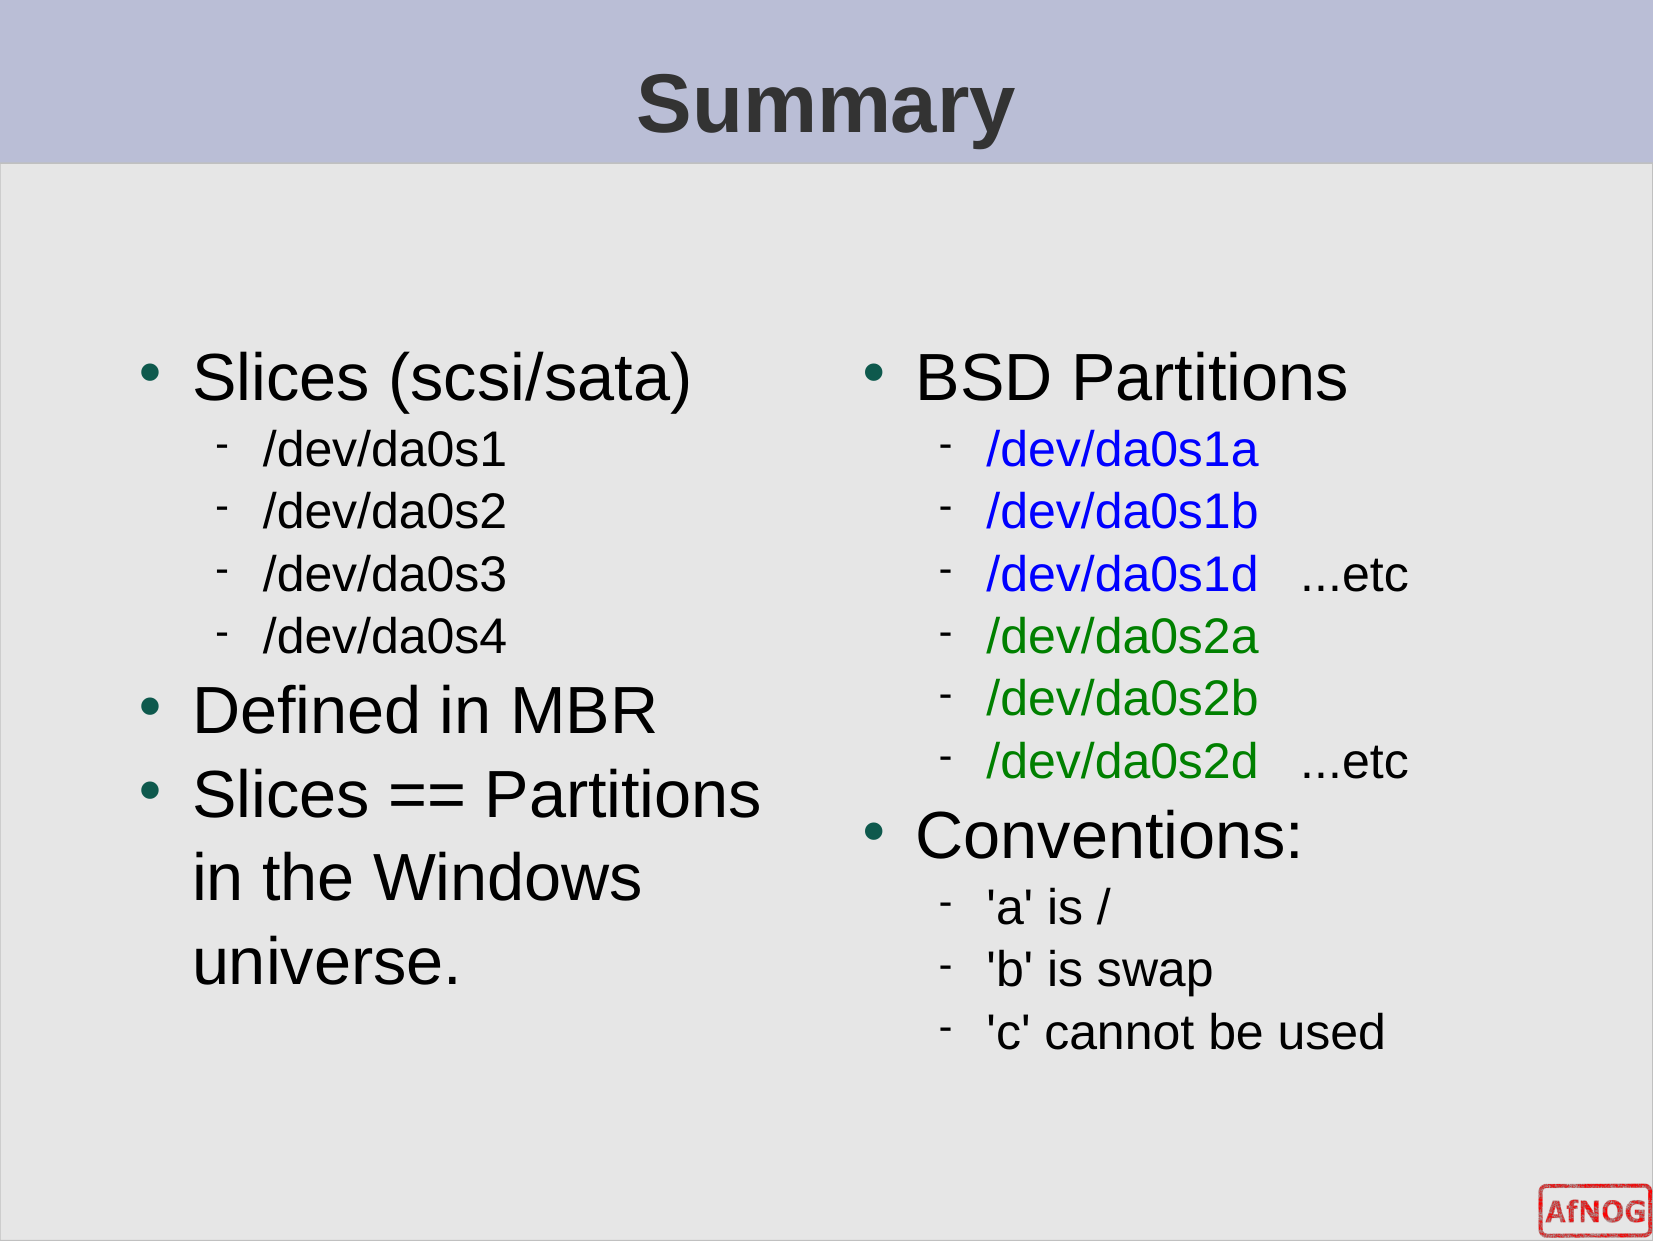

# Summary
Slices (scsi/sata)
/dev/da0s1
/dev/da0s2
/dev/da0s3
/dev/da0s4
Defined in MBR
Slices == Partitions in the Windows universe.
BSD Partitions
/dev/da0s1a
/dev/da0s1b
/dev/da0s1d ...etc
/dev/da0s2a
/dev/da0s2b
/dev/da0s2d ...etc
Conventions:
'a' is /
'b' is swap
'c' cannot be used